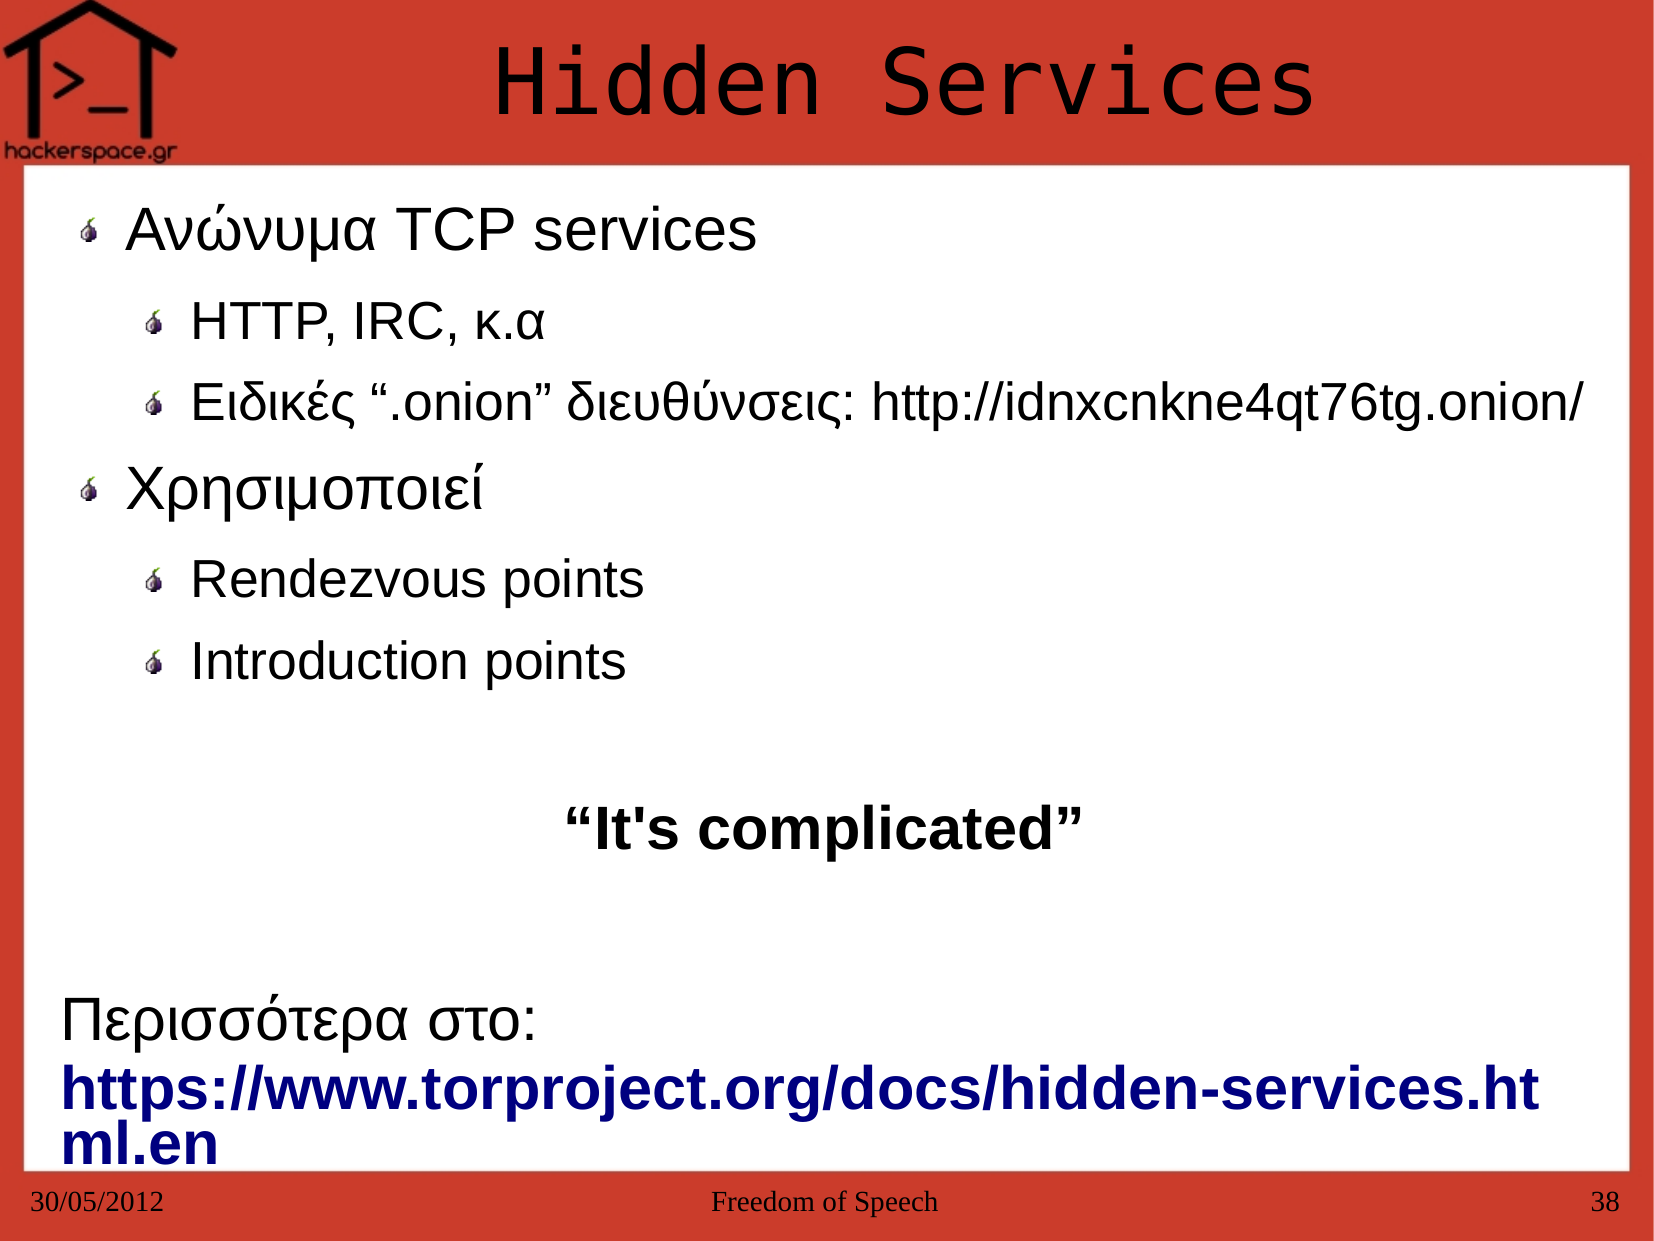

# Hidden Services
Ανώνυμα TCP services
HTTP, IRC, κ.α
Ειδικές “.onion” διευθύνσεις: http://idnxcnkne4qt76tg.onion/
Χρησιμοποιεί
Rendezvous points
Introduction points
“It's complicated”
Περισσότερα στο: https://www.torproject.org/docs/hidden-services.html.en
30/05/2012
Freedom of Speech
38